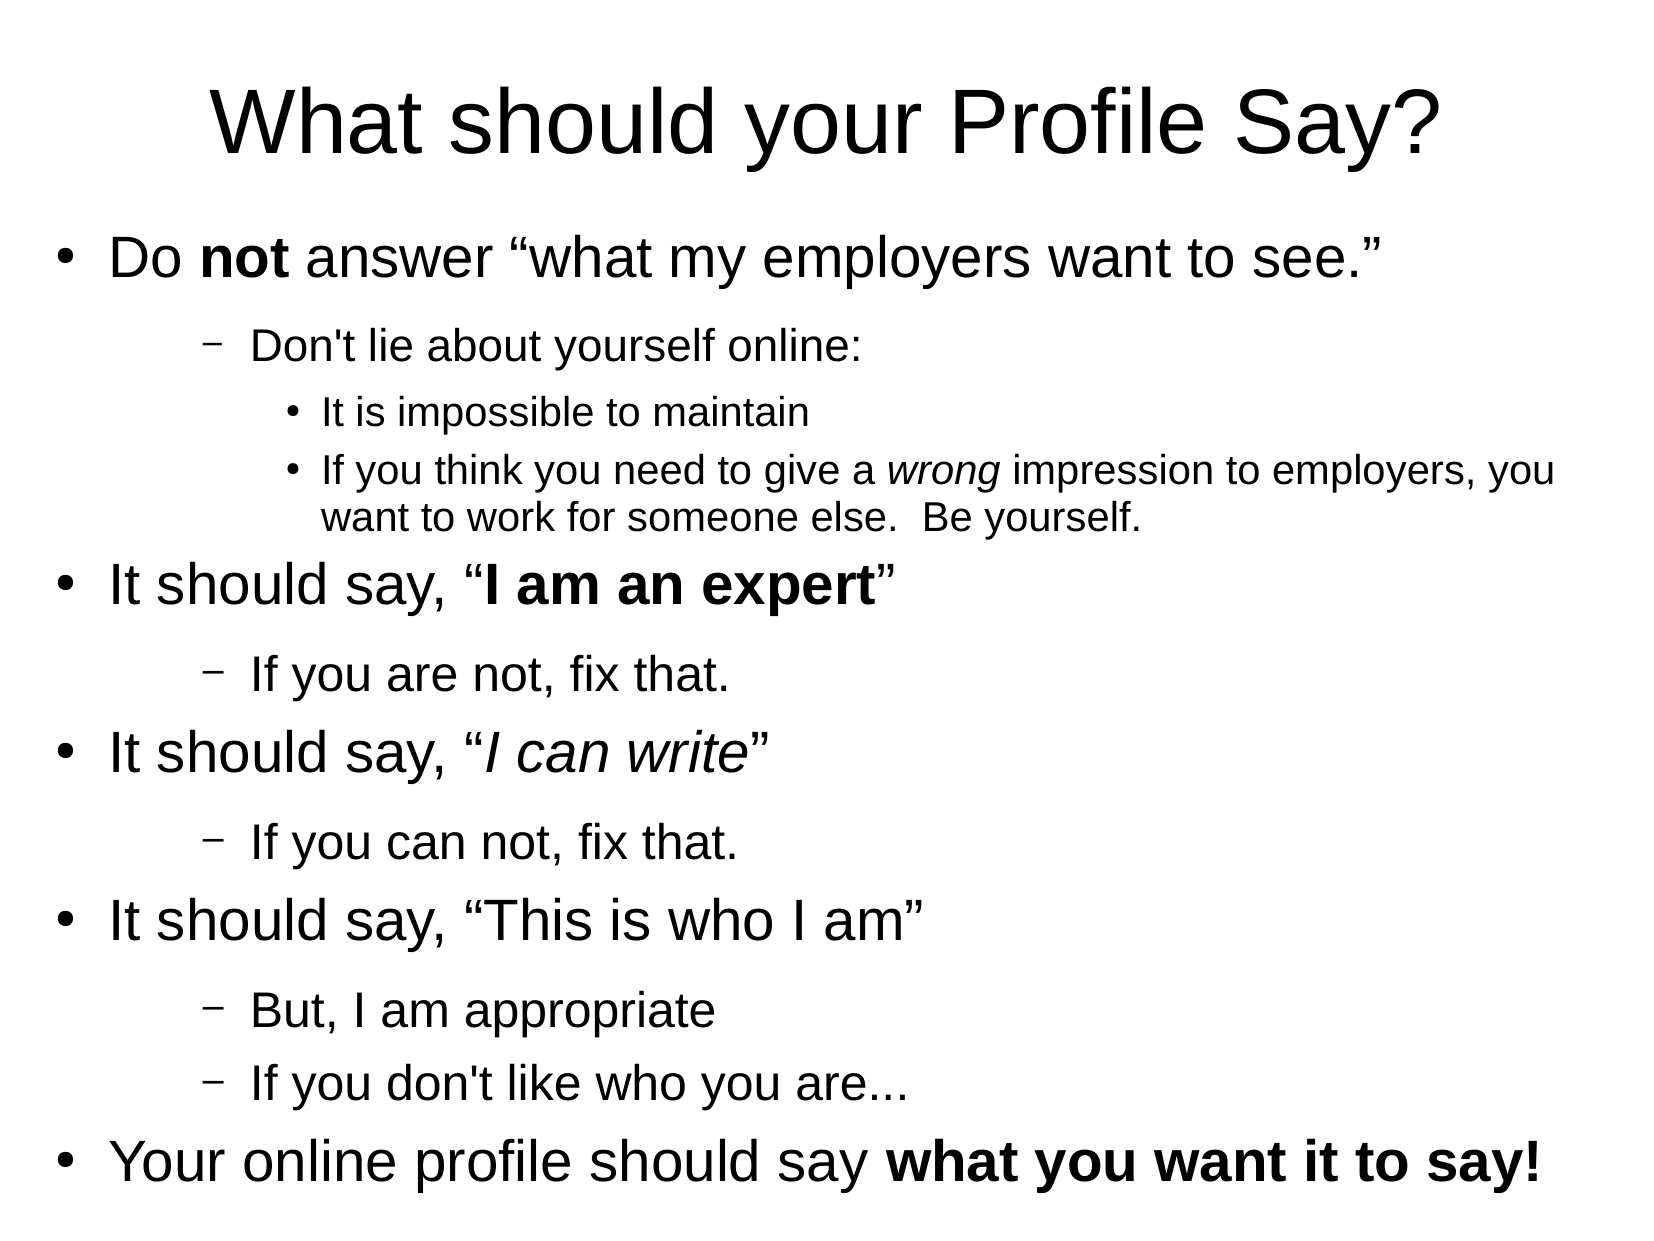

# What should your Profile Say?
Do not answer “what my employers want to see.”
Don't lie about yourself online:
It is impossible to maintain
If you think you need to give a wrong impression to employers, you want to work for someone else. Be yourself.
It should say, “I am an expert”
If you are not, fix that.
It should say, “I can write”
If you can not, fix that.
It should say, “This is who I am”
But, I am appropriate
If you don't like who you are...
Your online profile should say what you want it to say!